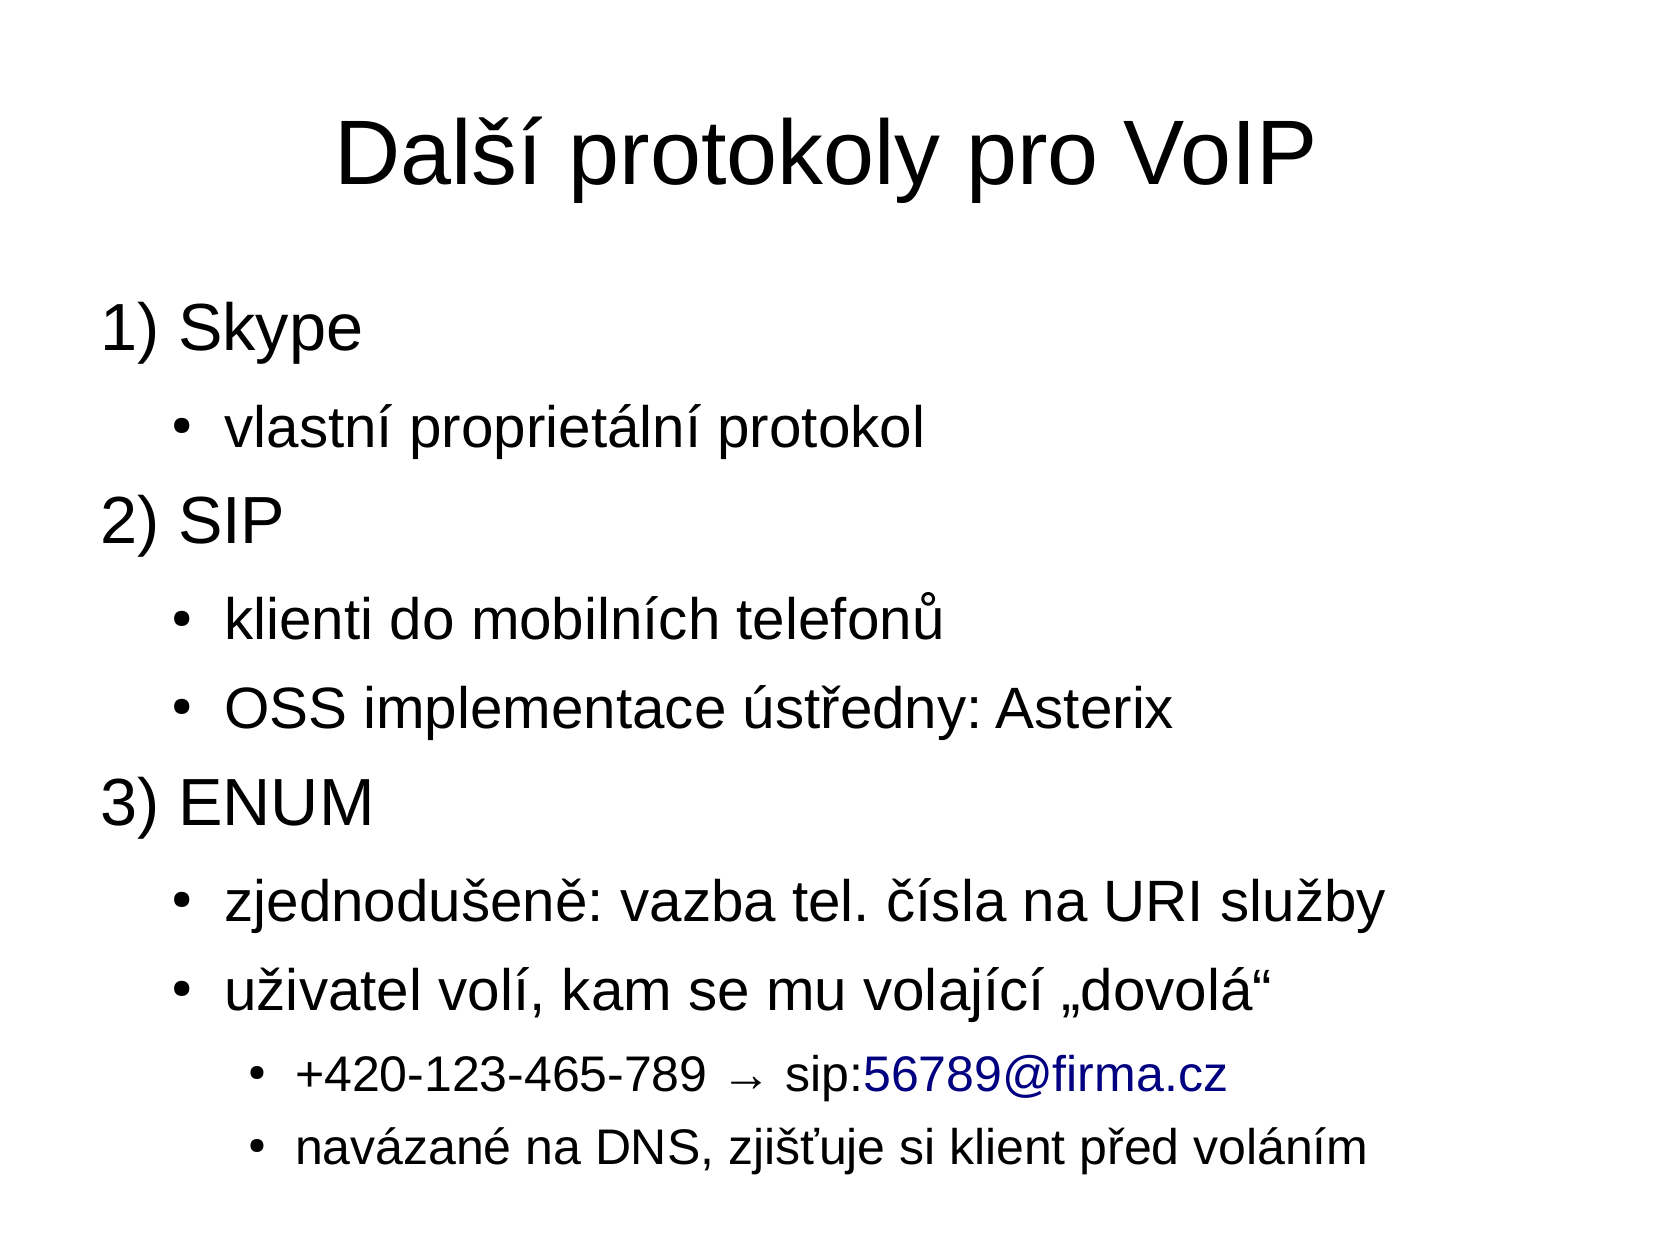

# Další protokoly pro VoIP
 Skype
vlastní proprietální protokol
 SIP
klienti do mobilních telefonů
OSS implementace ústředny: Asterix
 ENUM
zjednodušeně: vazba tel. čísla na URI služby
uživatel volí, kam se mu volající „dovolá“
+420-123-465-789 → sip:56789@firma.cz
navázané na DNS, zjišťuje si klient před voláním